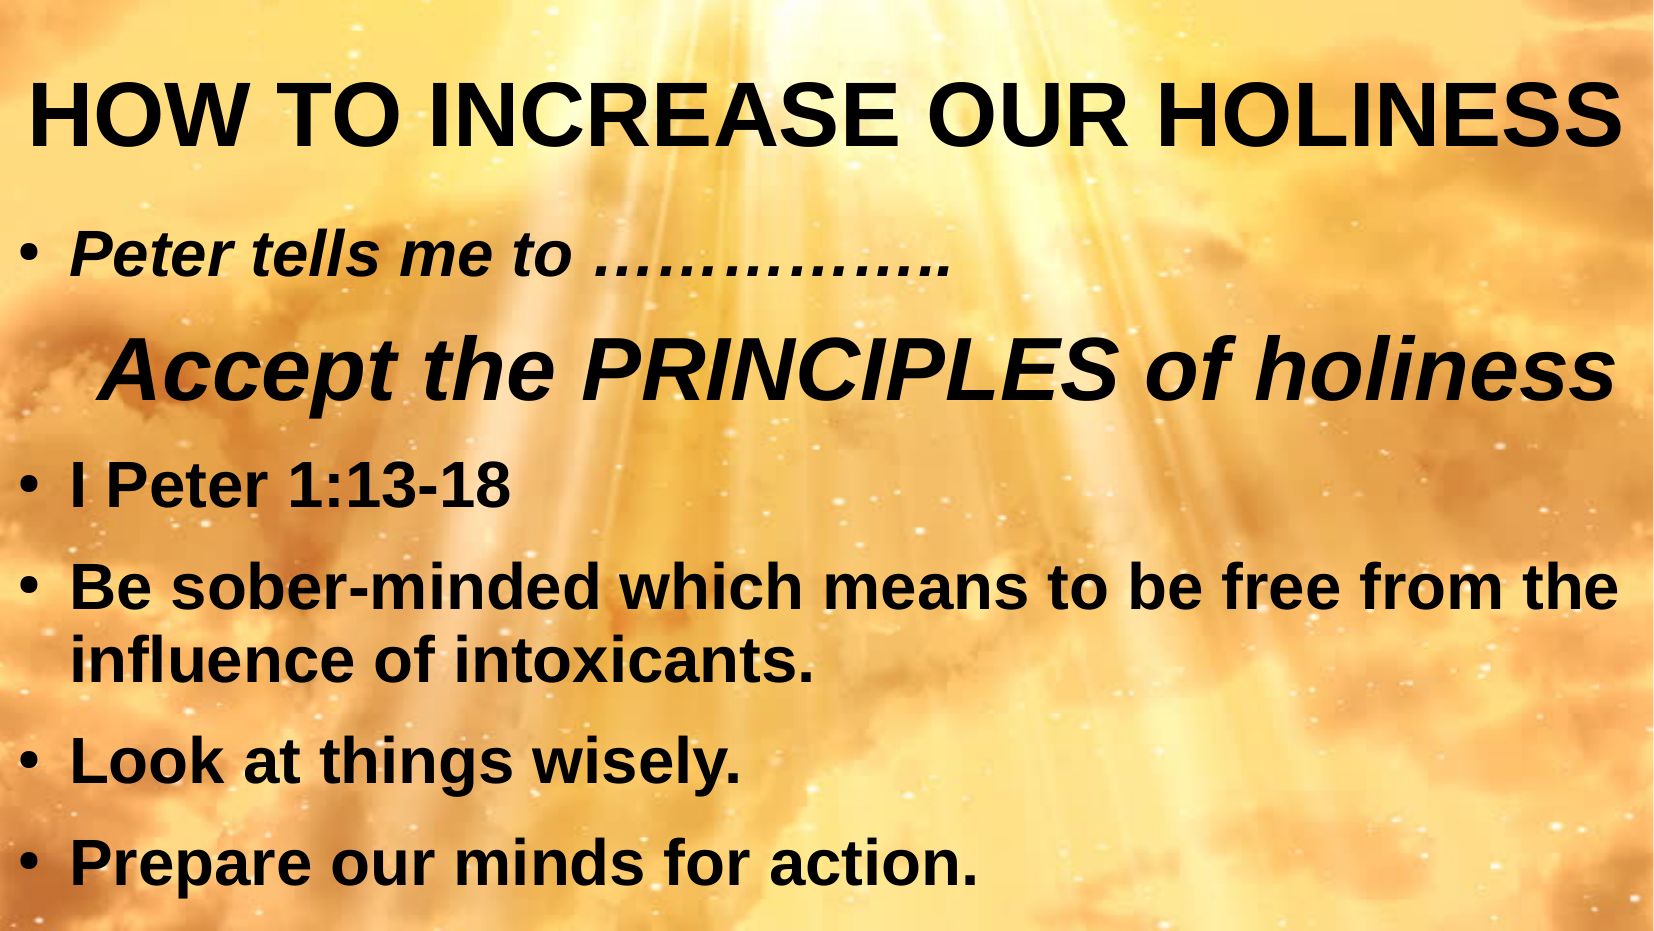

# HOW TO INCREASE OUR HOLINESS
Peter tells me to ……………..
Accept the PRINCIPLES of holiness
I Peter 1:13-18
Be sober-minded which means to be free from the influence of intoxicants.
Look at things wisely.
Prepare our minds for action.